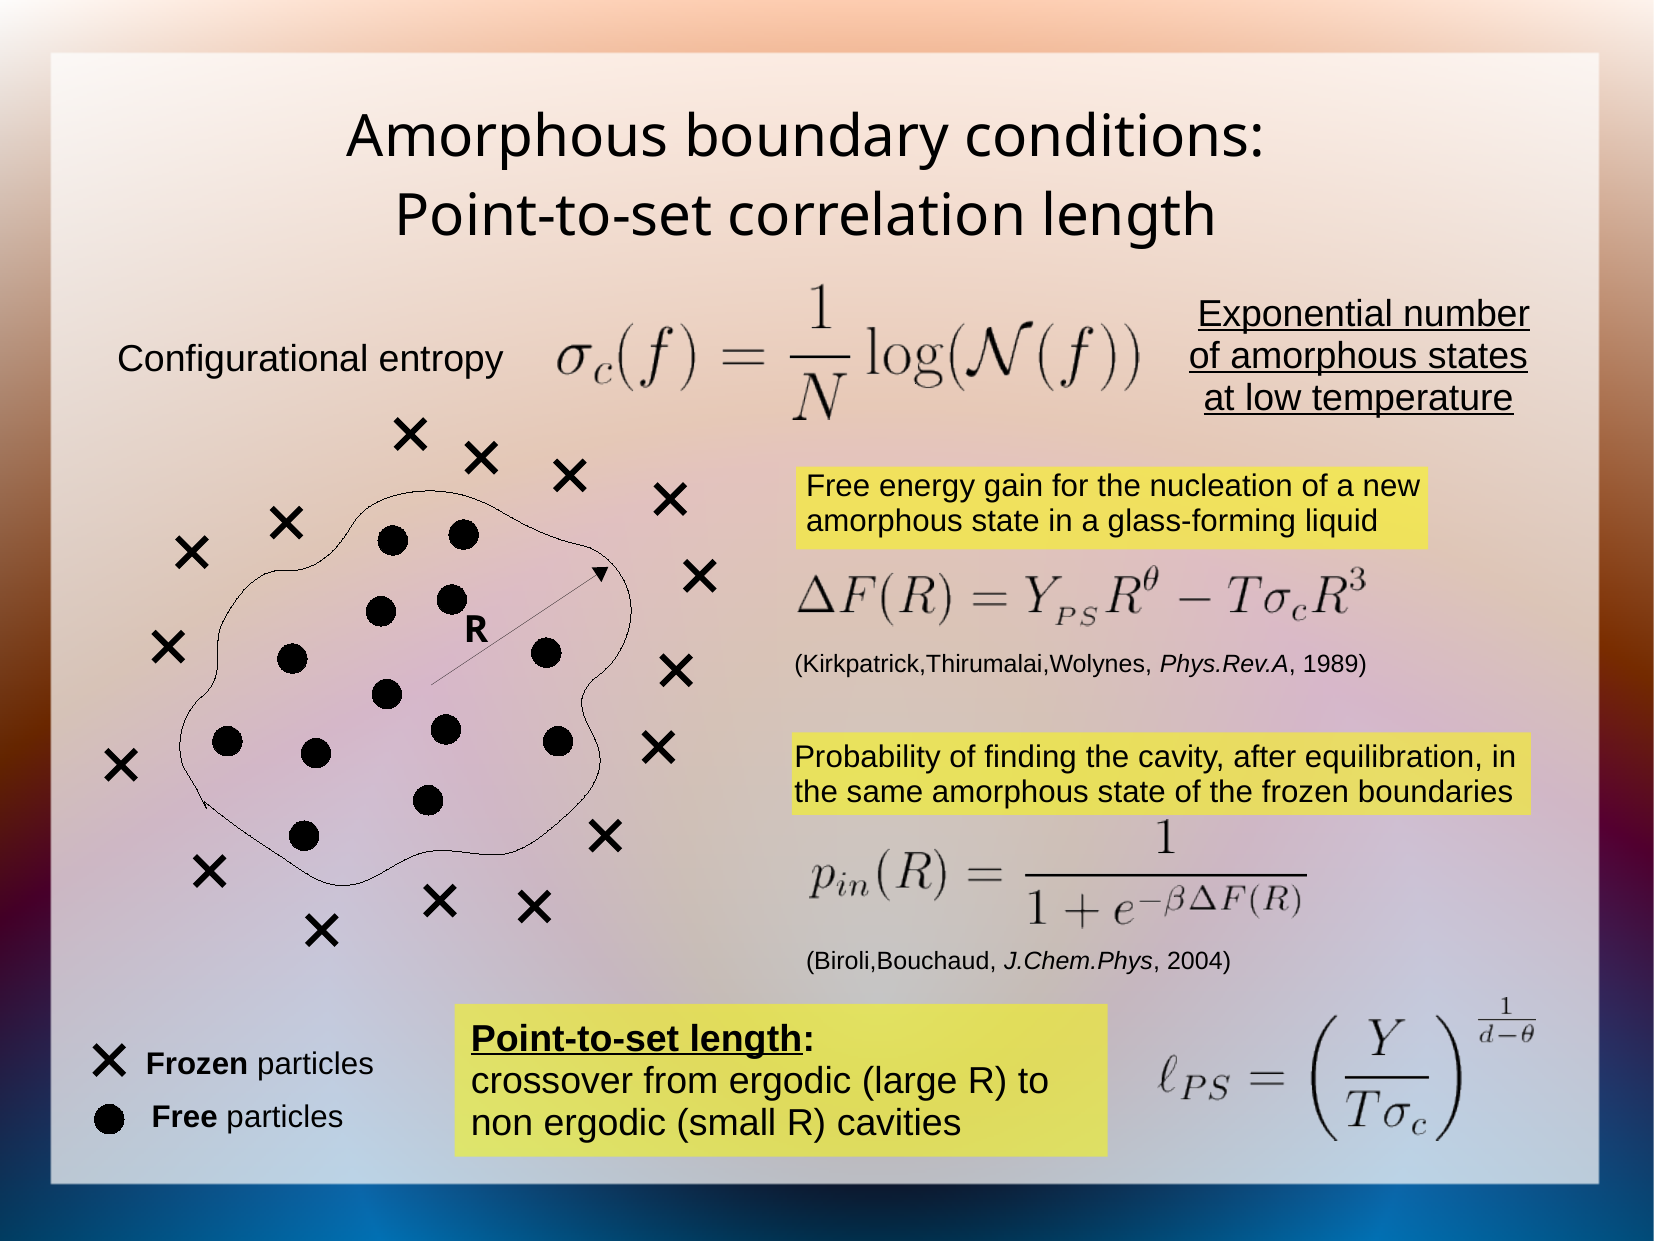

Amorphous boundary conditions:
Point-to-set correlation length
 Exponential number of amorphous states at low temperature
Configurational entropy
Free energy gain for the nucleation of a new amorphous state in a glass-forming liquid
R
(Kirkpatrick,Thirumalai,Wolynes, Phys.Rev.A, 1989)
Probability of finding the cavity, after equilibration, in the same amorphous state of the frozen boundaries
(Biroli,Bouchaud, J.Chem.Phys, 2004)
Point-to-set length:
crossover from ergodic (large R) to non ergodic (small R) cavities
Frozen particles
Free particles